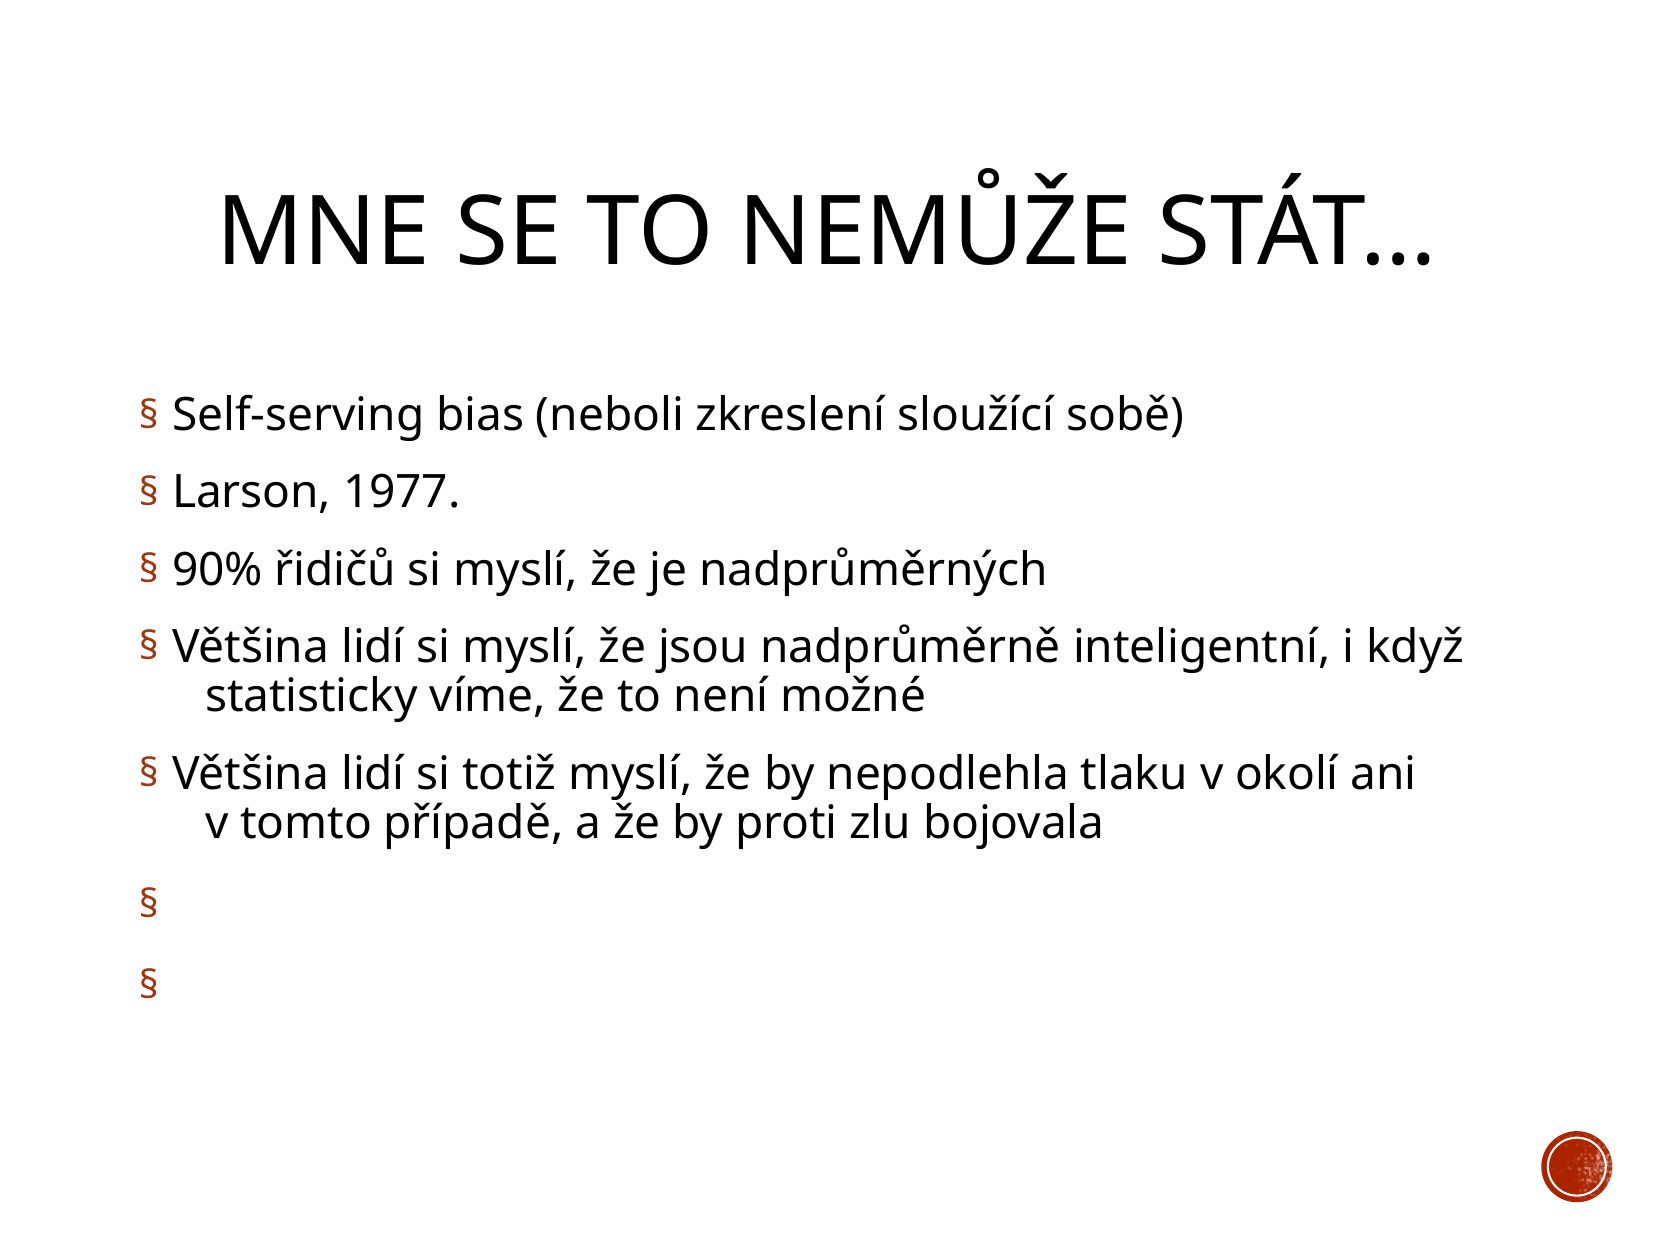

# Mne se to nemůže stát…
Self-serving bias (neboli zkreslení sloužící sobě)
Larson, 1977.
90% řidičů si myslí, že je nadprůměrných
Většina lidí si myslí, že jsou nadprůměrně inteligentní, i když statisticky víme, že to není možné
Většina lidí si totiž myslí, že by nepodlehla tlaku v okolí ani v tomto případě, a že by proti zlu bojovala